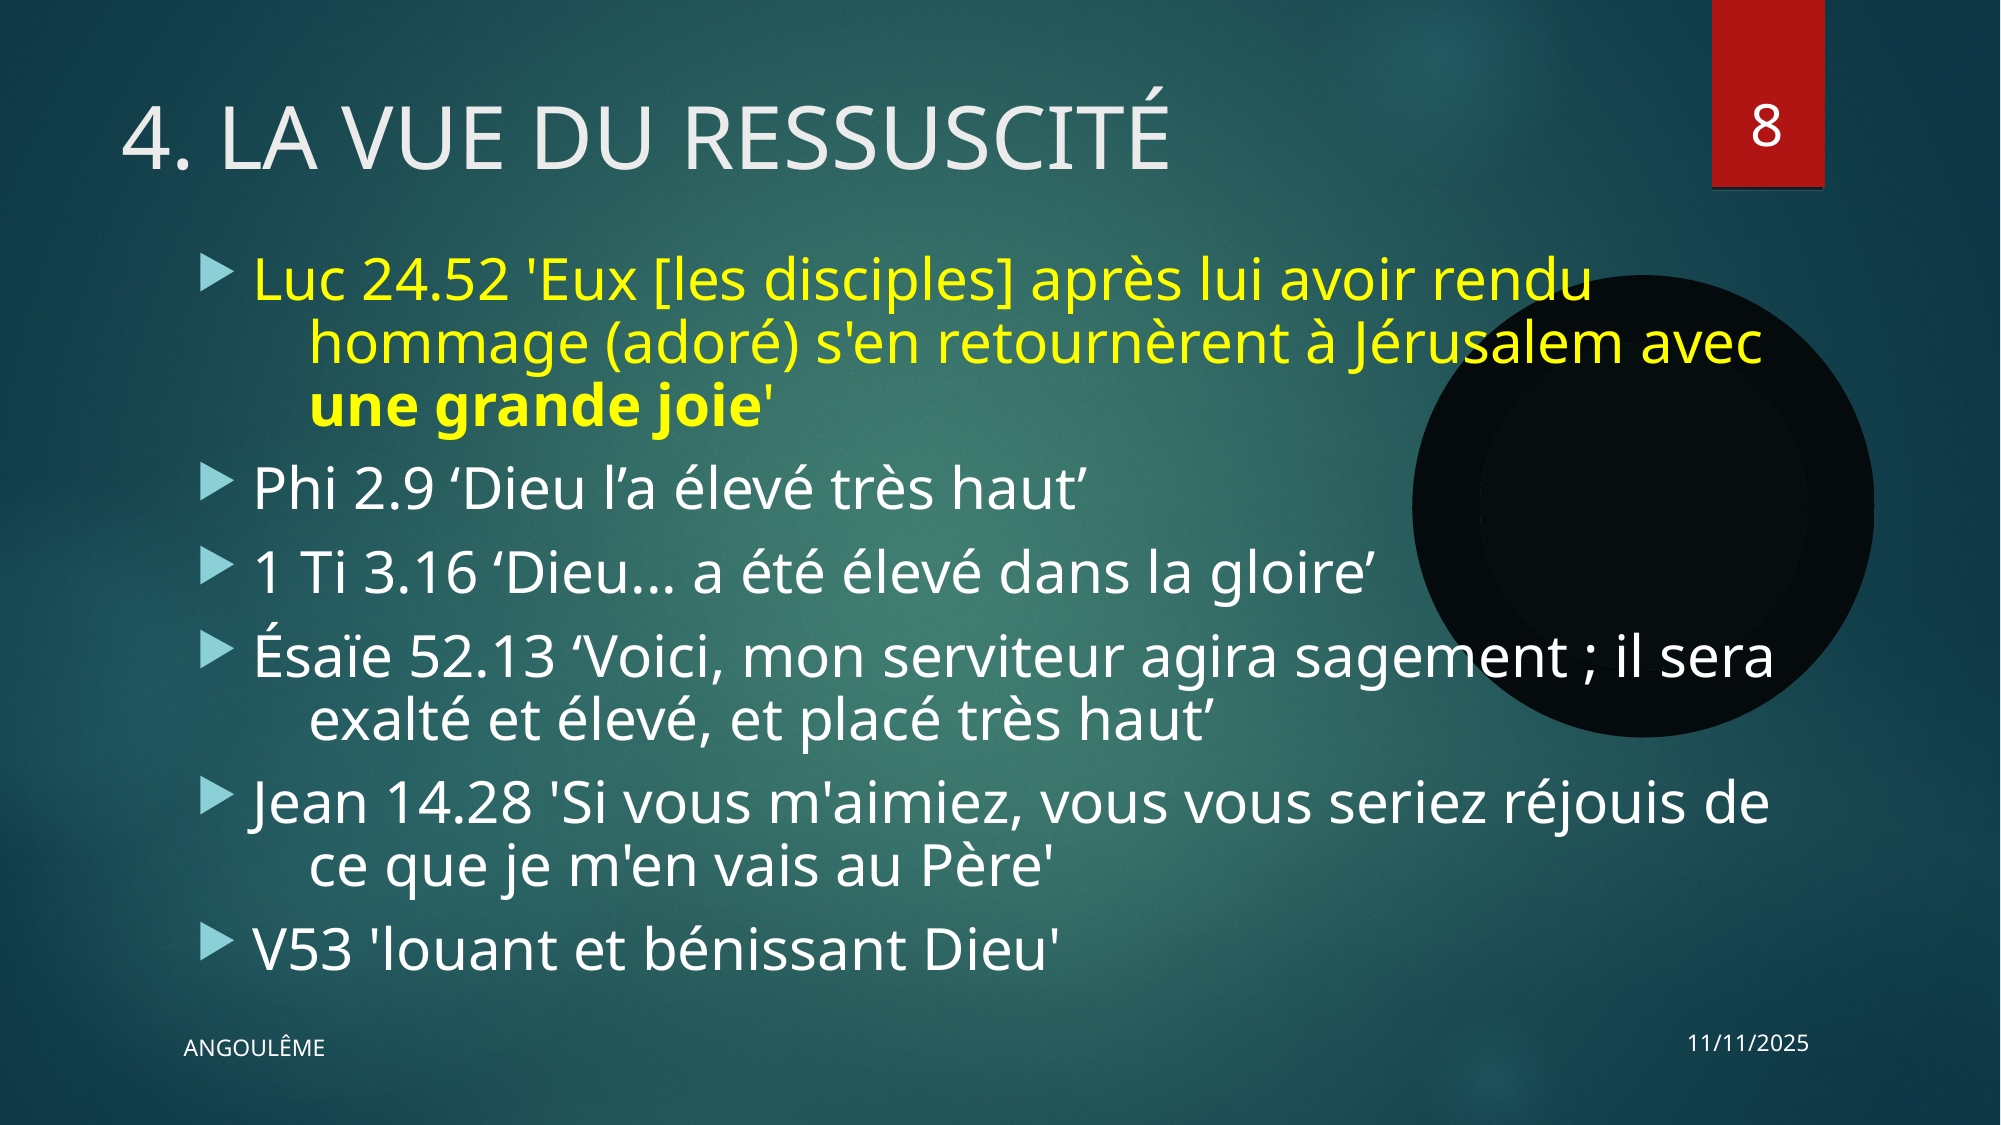

# 4. LA VUE DU RESSUSCITÉ
Luc 24.52 'Eux [les disciples] après lui avoir rendu hommage (adoré) s'en retournèrent à Jérusalem avec une grande joie'
Phi 2.9 ‘Dieu l’a élevé très haut’
1 Ti 3.16 ‘Dieu... a été élevé dans la gloire’
Ésaïe 52.13 ‘Voici, mon serviteur agira sagement ; il sera exalté et élevé, et placé très haut’
Jean 14.28 'Si vous m'aimiez, vous vous seriez réjouis de ce que je m'en vais au Père'
V53 'louant et bénissant Dieu'
11/11/2025
ANGOULÊME